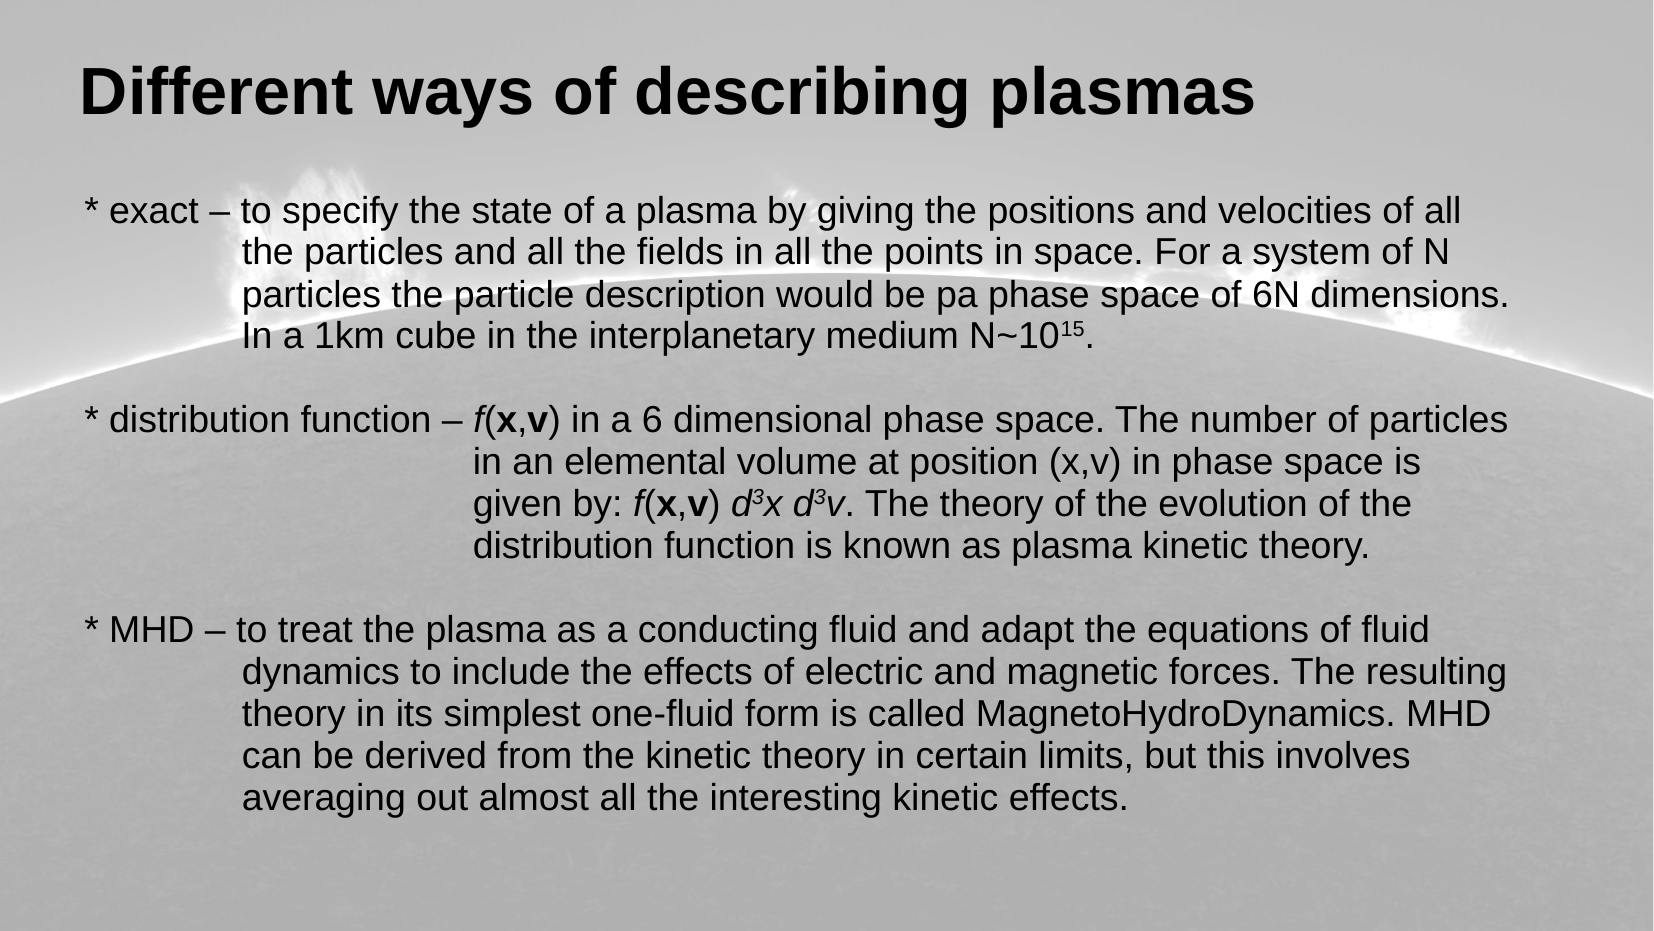

Different ways of describing plasmas
* exact – to specify the state of a plasma by giving the positions and velocities of all
 the particles and all the fields in all the points in space. For a system of N
 particles the particle description would be pa phase space of 6N dimensions. In a 1km cube in the interplanetary medium N~1015.
* distribution function – f(x,v) in a 6 dimensional phase space. The number of particles
 in an elemental volume at position (x,v) in phase space is
 given by: f(x,v) d3x d3v. The theory of the evolution of the
 distribution function is known as plasma kinetic theory.
* MHD – to treat the plasma as a conducting fluid and adapt the equations of fluid
 dynamics to include the effects of electric and magnetic forces. The resulting
 theory in its simplest one-fluid form is called MagnetoHydroDynamics. MHD
 can be derived from the kinetic theory in certain limits, but this involves
 averaging out almost all the interesting kinetic effects.